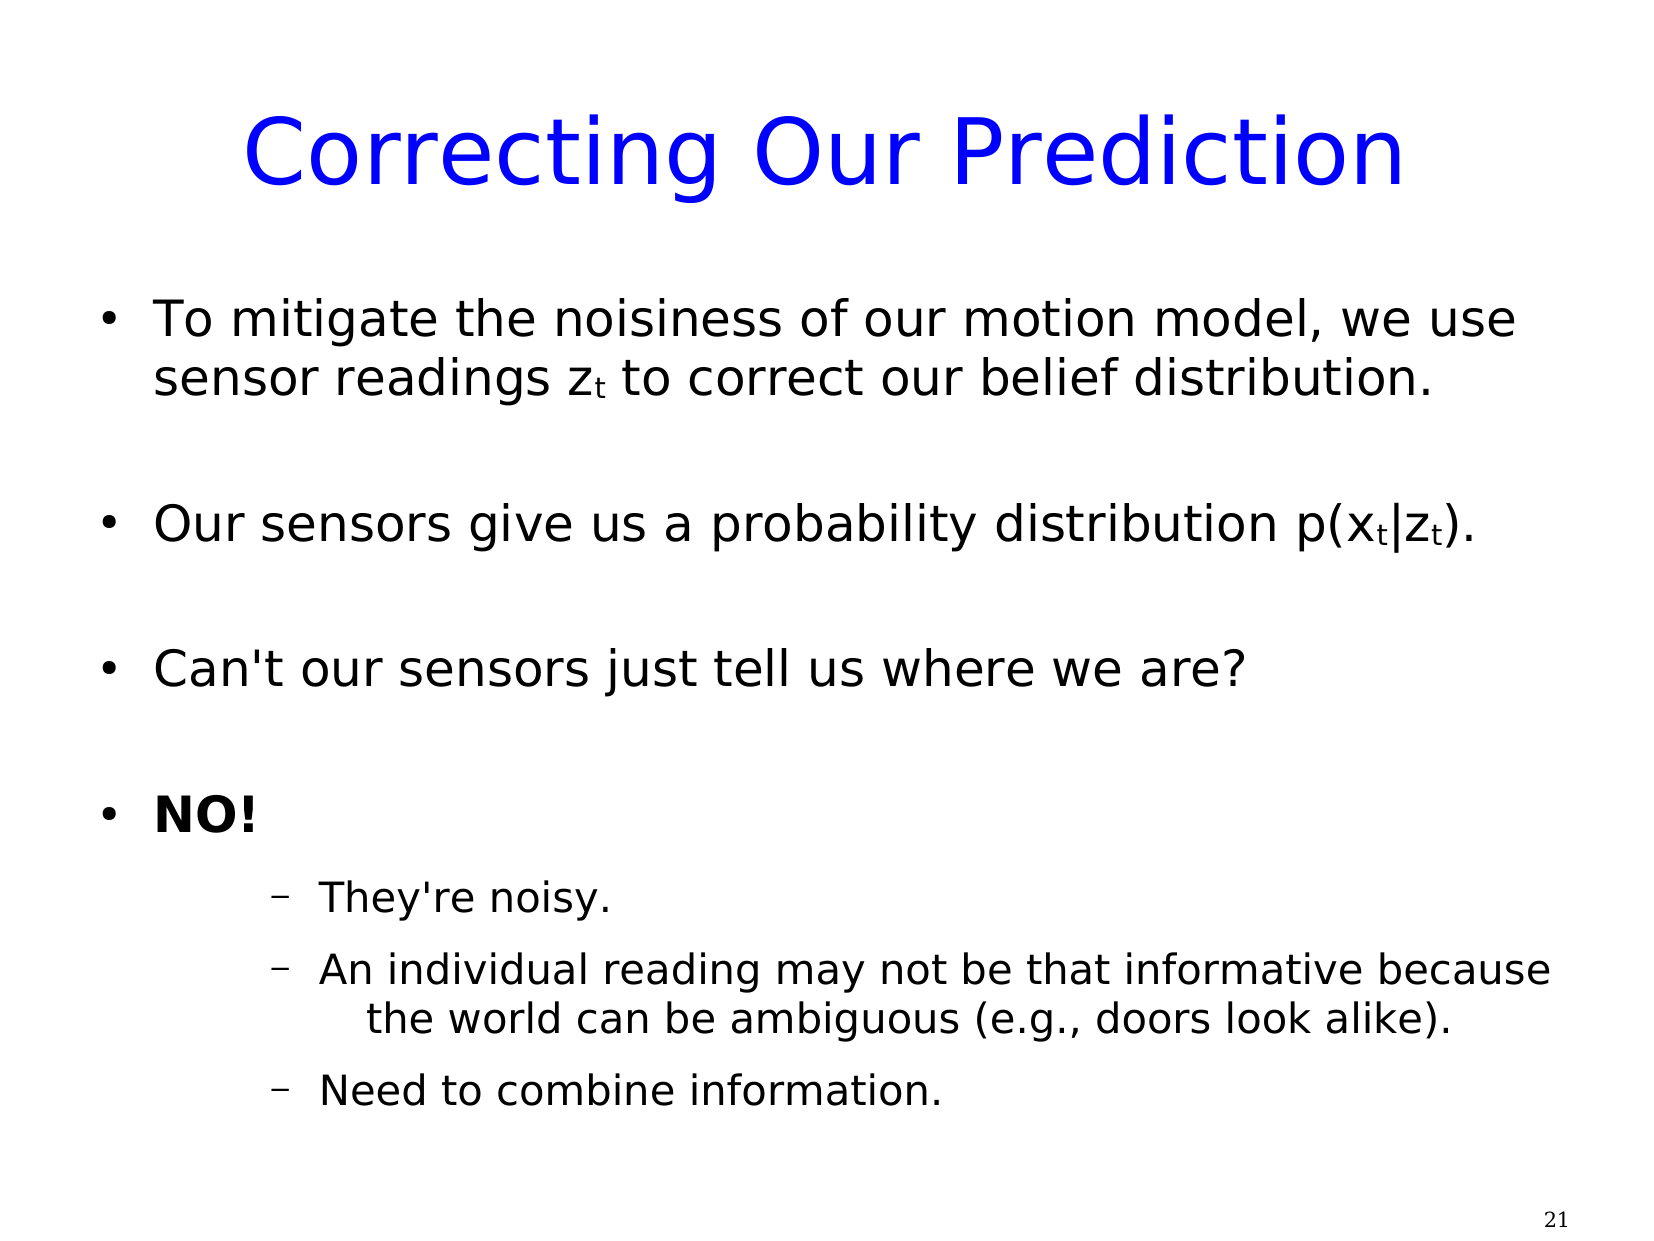

# Correcting Our Prediction
To mitigate the noisiness of our motion model, we use sensor readings zt to correct our belief distribution.
Our sensors give us a probability distribution p(xt|zt).
Can't our sensors just tell us where we are?
NO!
They're noisy.
An individual reading may not be that informative because the world can be ambiguous (e.g., doors look alike).
Need to combine information.
21